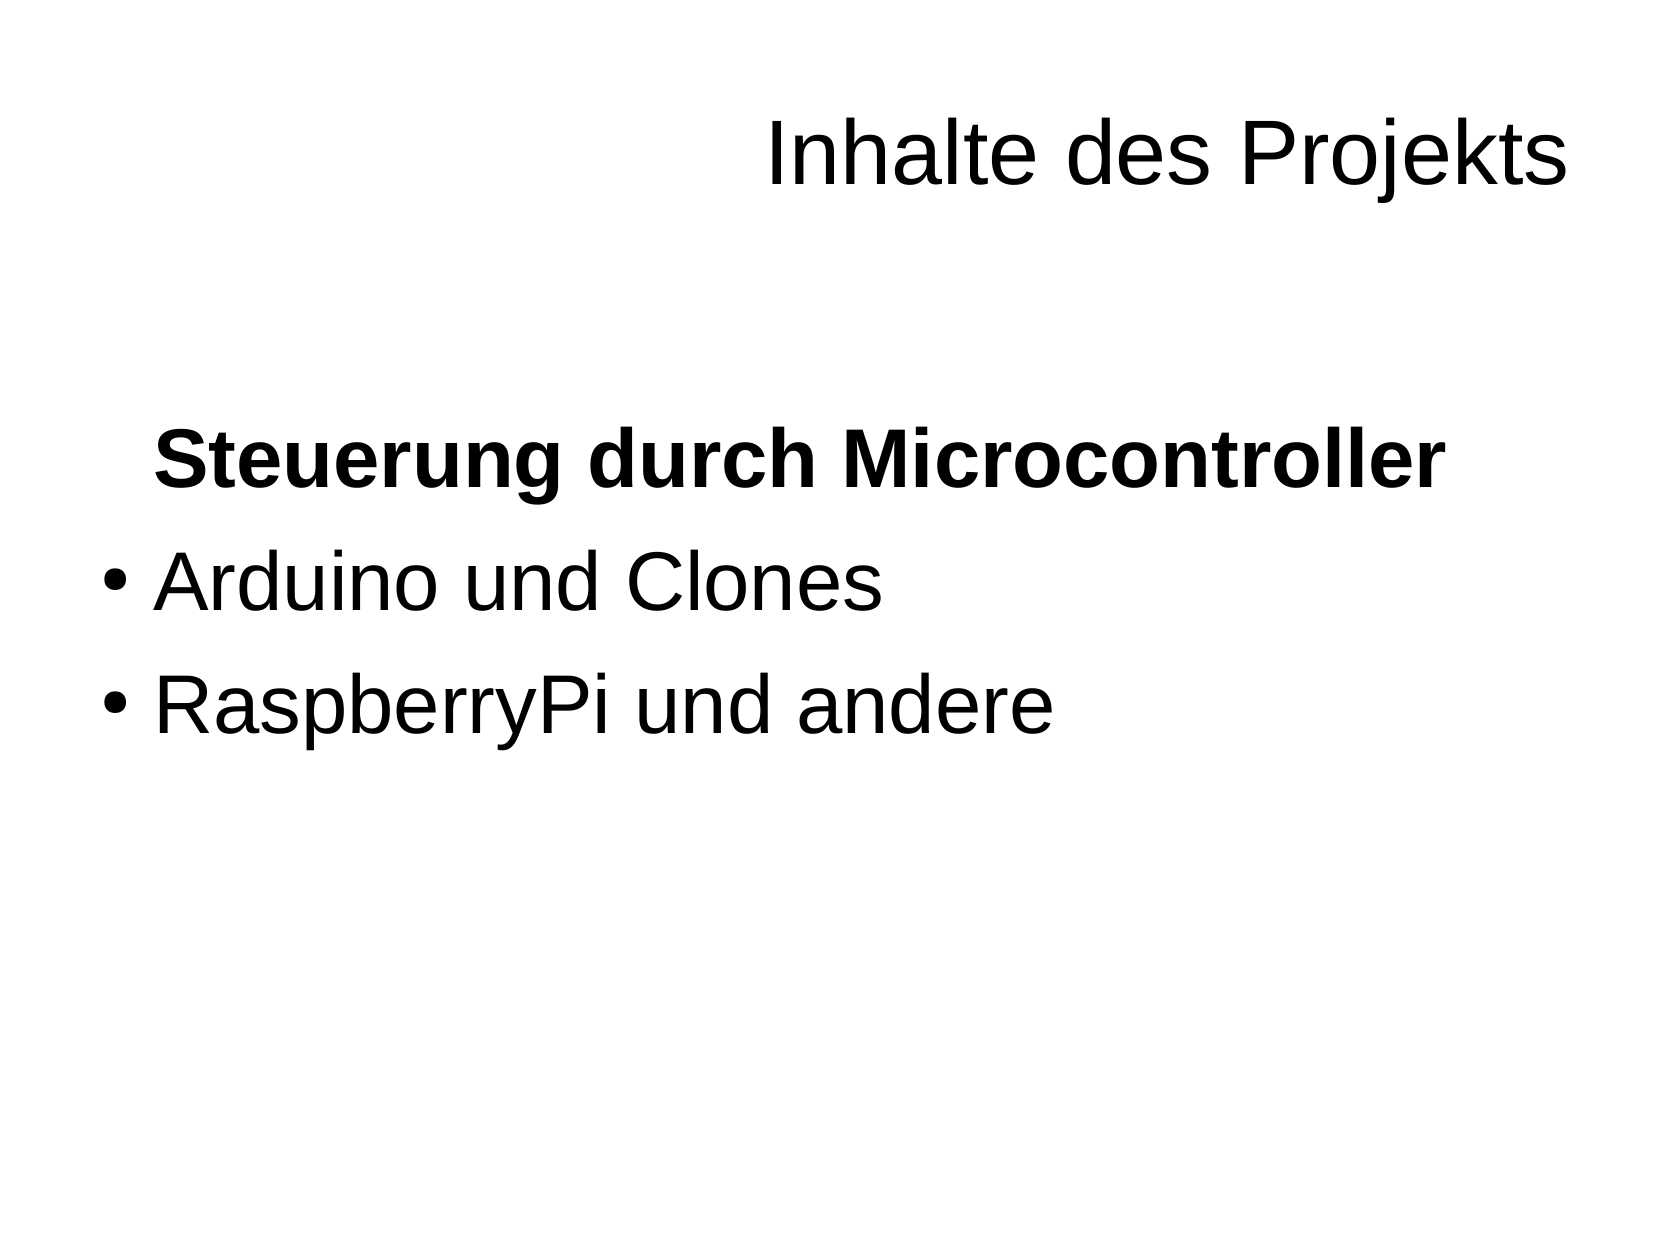

# Inhalte des Projekts
Steuerung durch Microcontroller
Arduino und Clones
RaspberryPi und andere